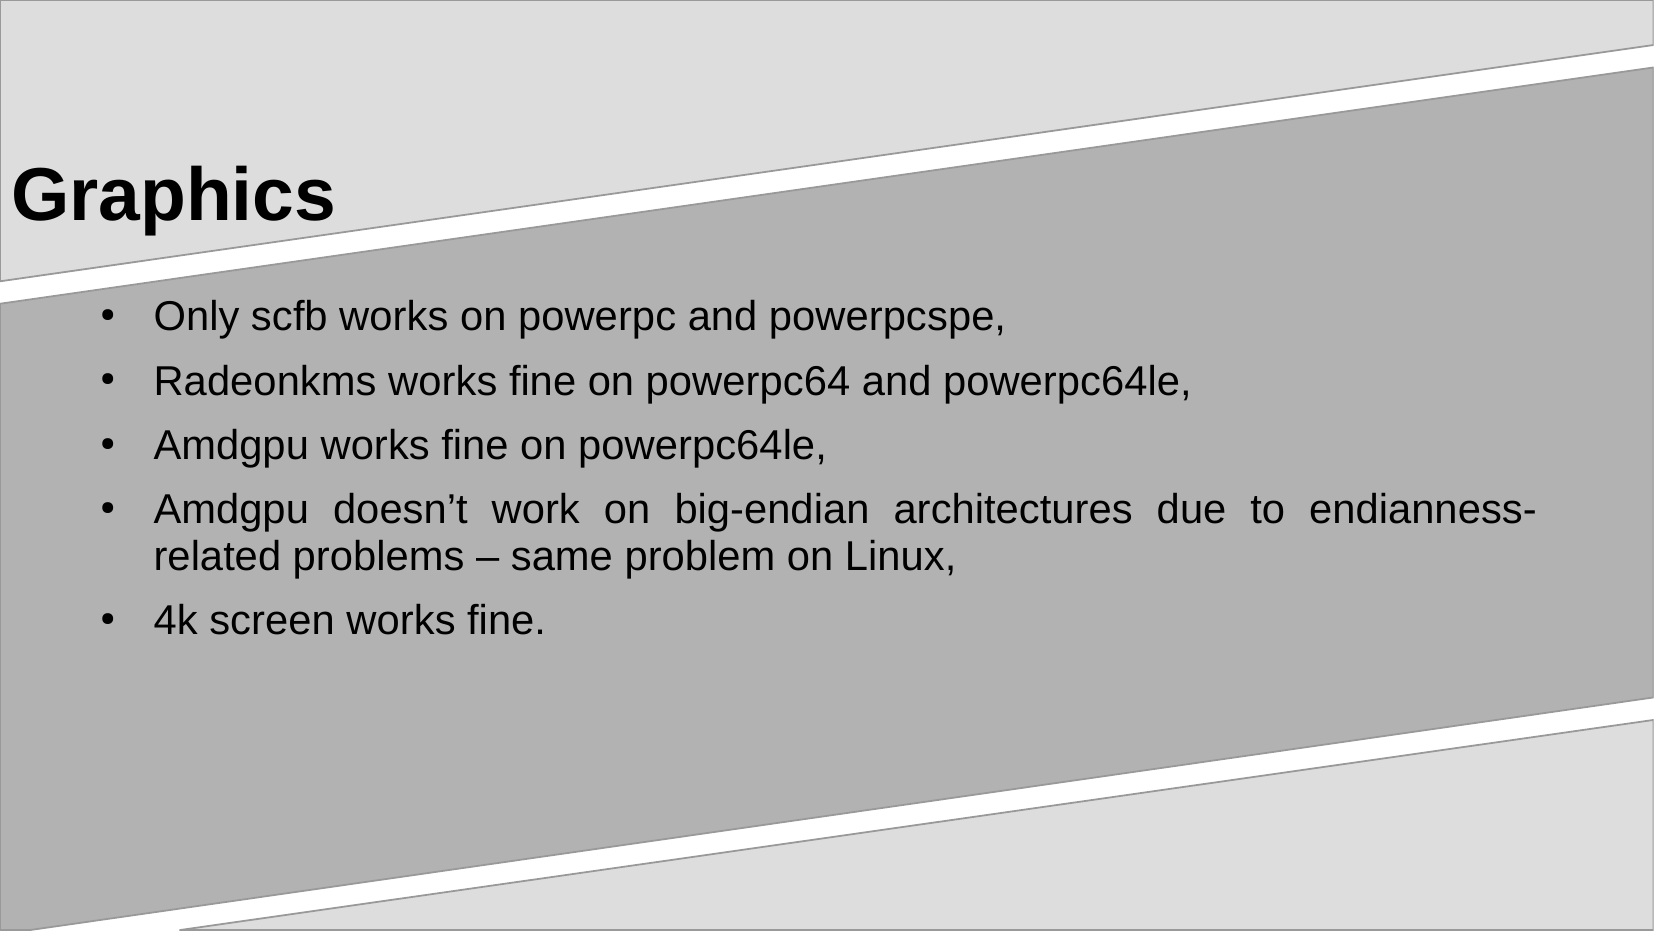

# Graphics
Only scfb works on powerpc and powerpcspe,
Radeonkms works fine on powerpc64 and powerpc64le,
Amdgpu works fine on powerpc64le,
Amdgpu doesn’t work on big-endian architectures due to endianness-related problems – same problem on Linux,
4k screen works fine.